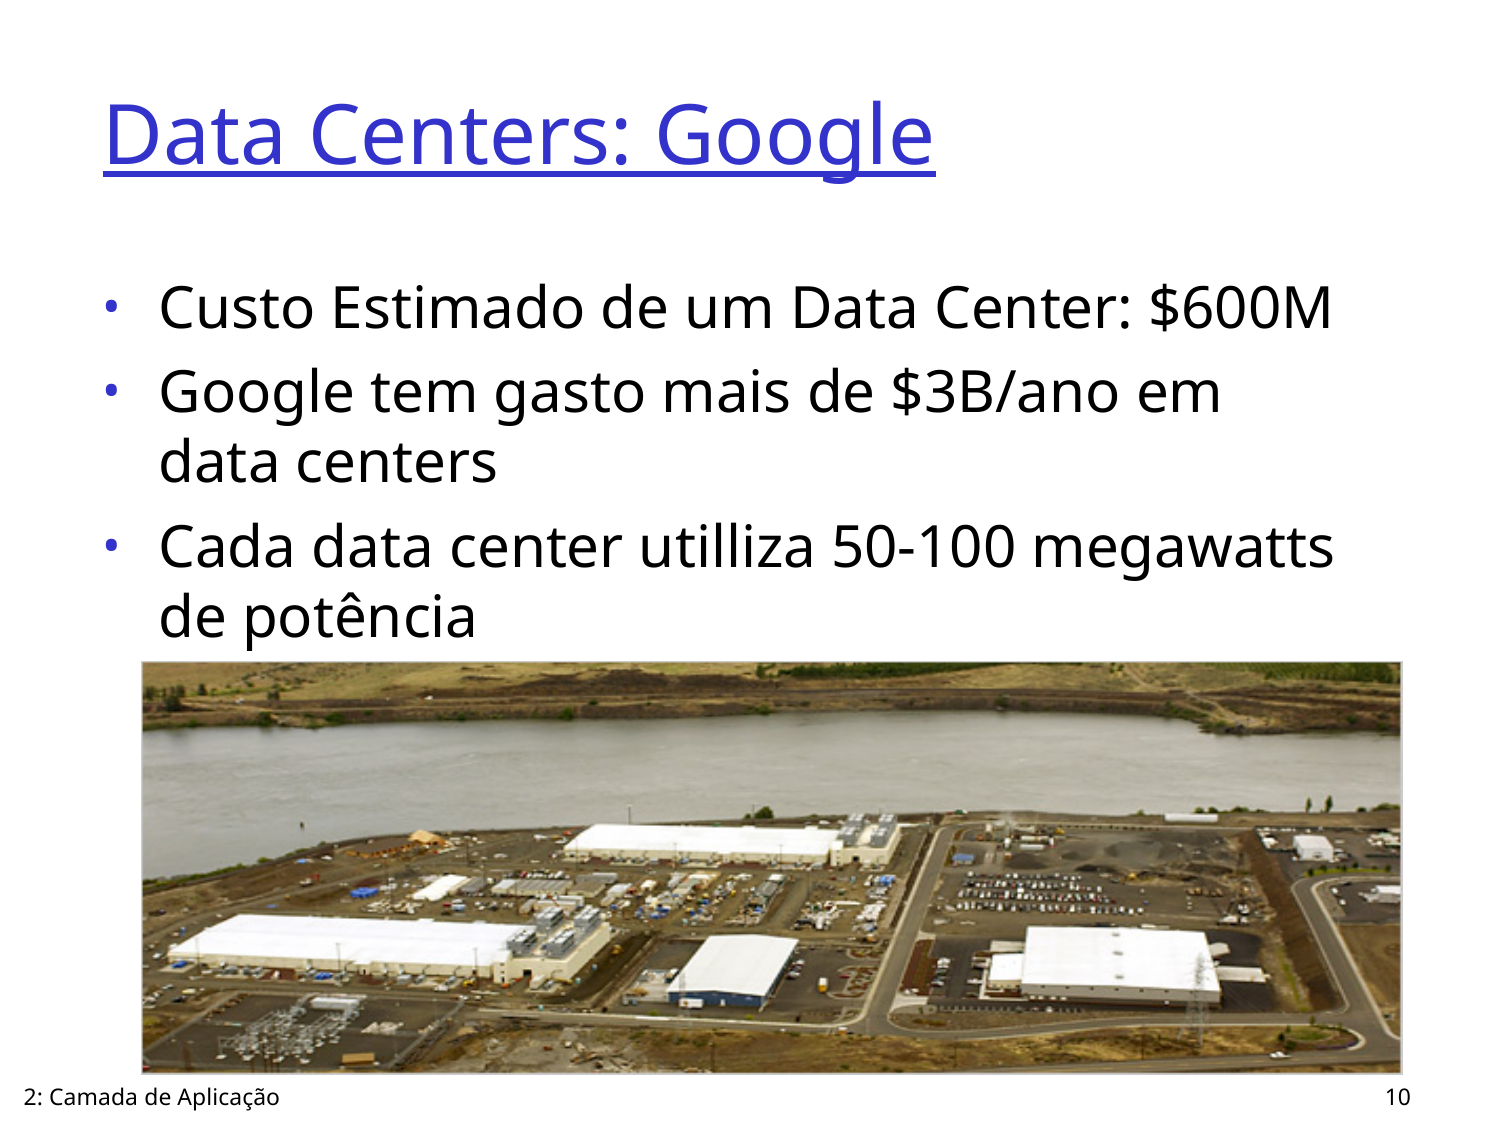

Data Centers: Google
Custo Estimado de um Data Center: $600M
Google tem gasto mais de $3B/ano em data centers
Cada data center utilliza 50-100 megawatts de potência
10